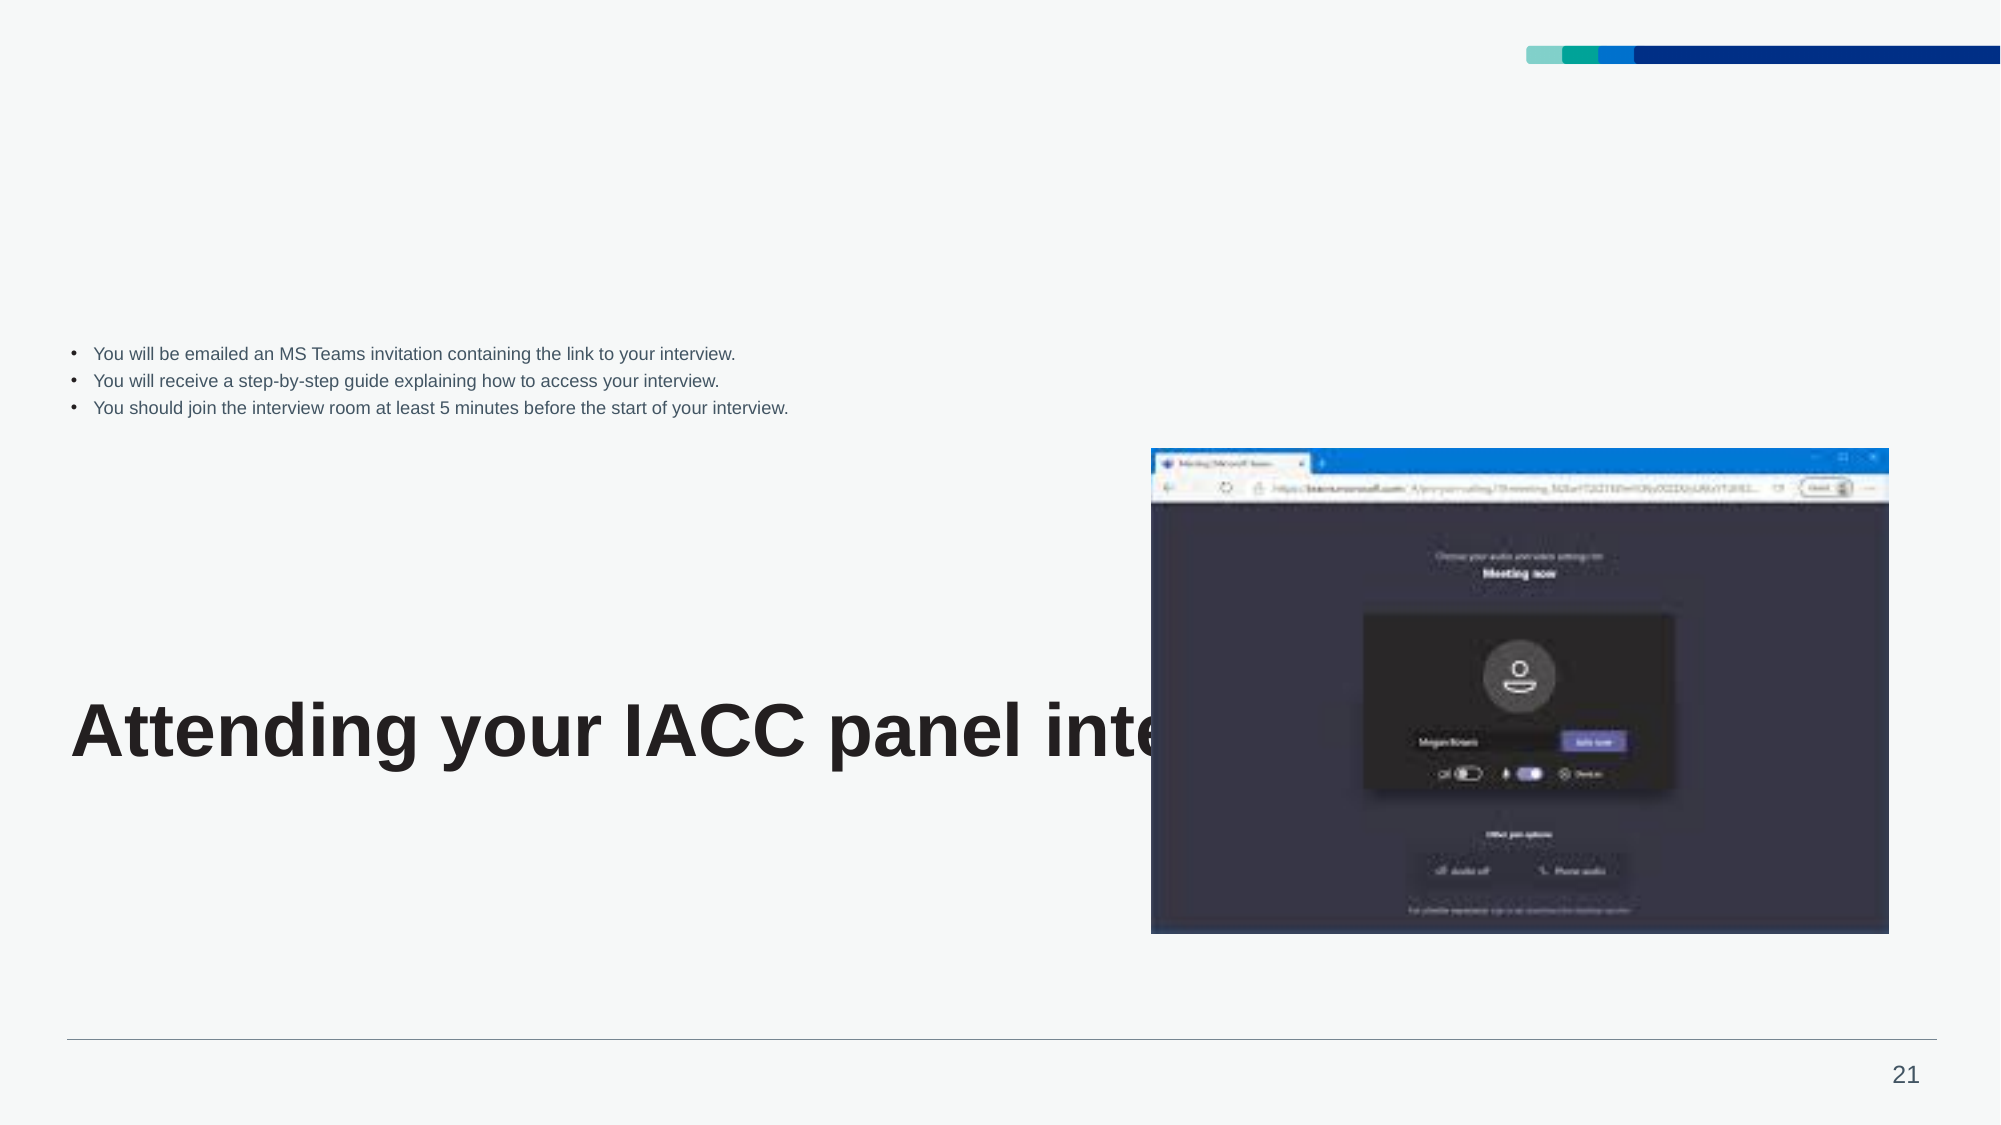

# You will be emailed an MS Teams invitation containing the link to your interview.
You will receive a step-by-step guide explaining how to access your interview.
You should join the interview room at least 5 minutes before the start of your interview.
Attending your IACC panel interview